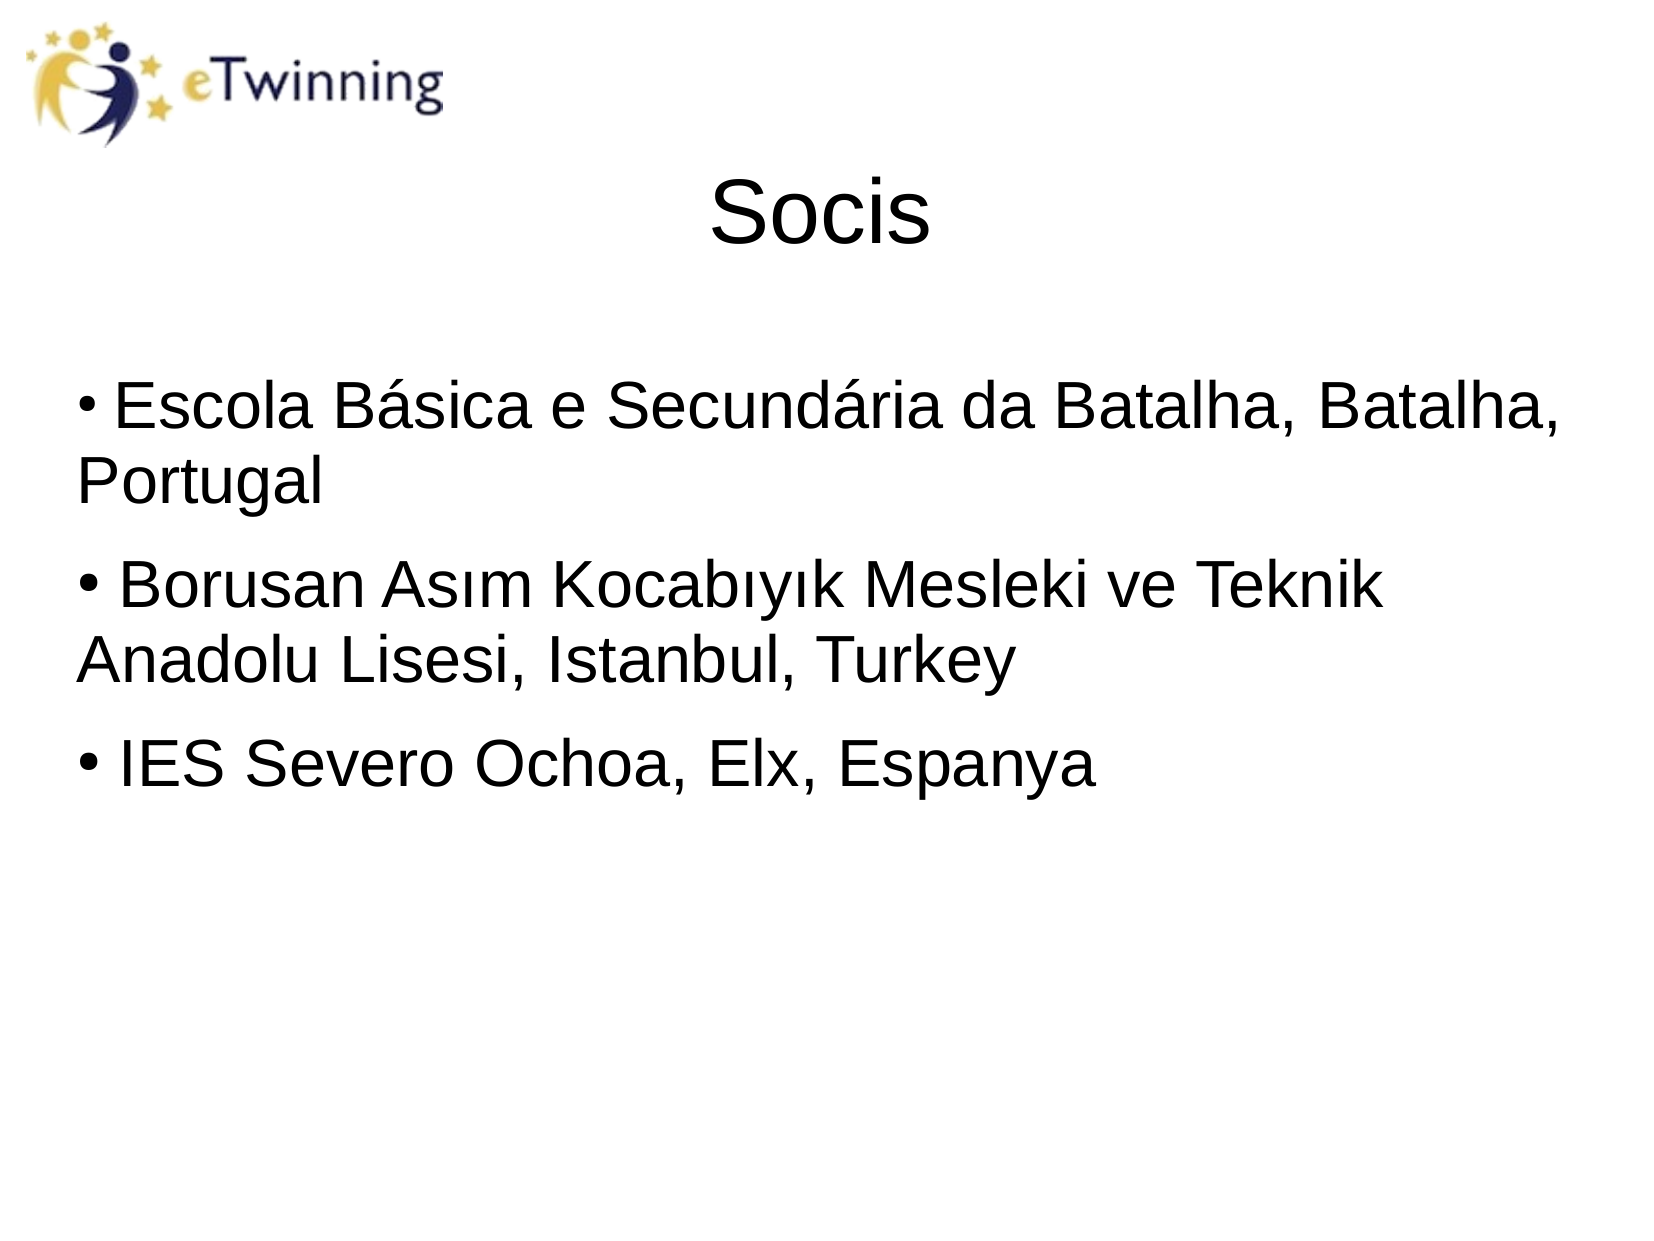

# Socis
 Escola Básica e Secundária da Batalha, Batalha, Portugal
 Borusan Asım Kocabıyık Mesleki ve Teknik Anadolu Lisesi, Istanbul, Turkey
 IES Severo Ochoa, Elx, Espanya